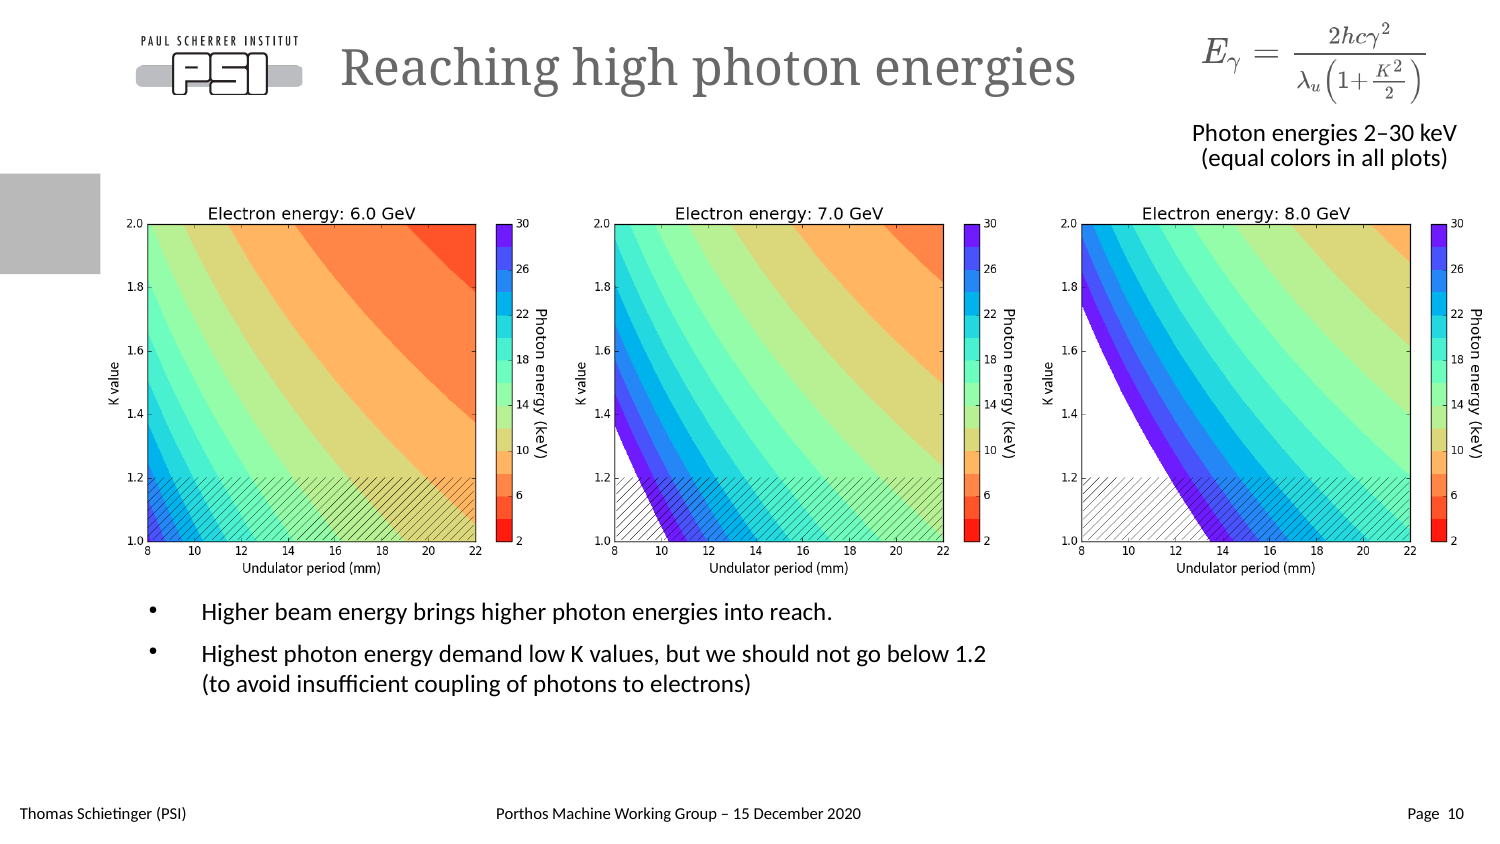

# Reaching high photon energies
Photon energies 2–30 keV
(equal colors in all plots)
Higher beam energy brings higher photon energies into reach.
Highest photon energy demand low K values, but we should not go below 1.2 (to avoid insufficient coupling of photons to electrons)